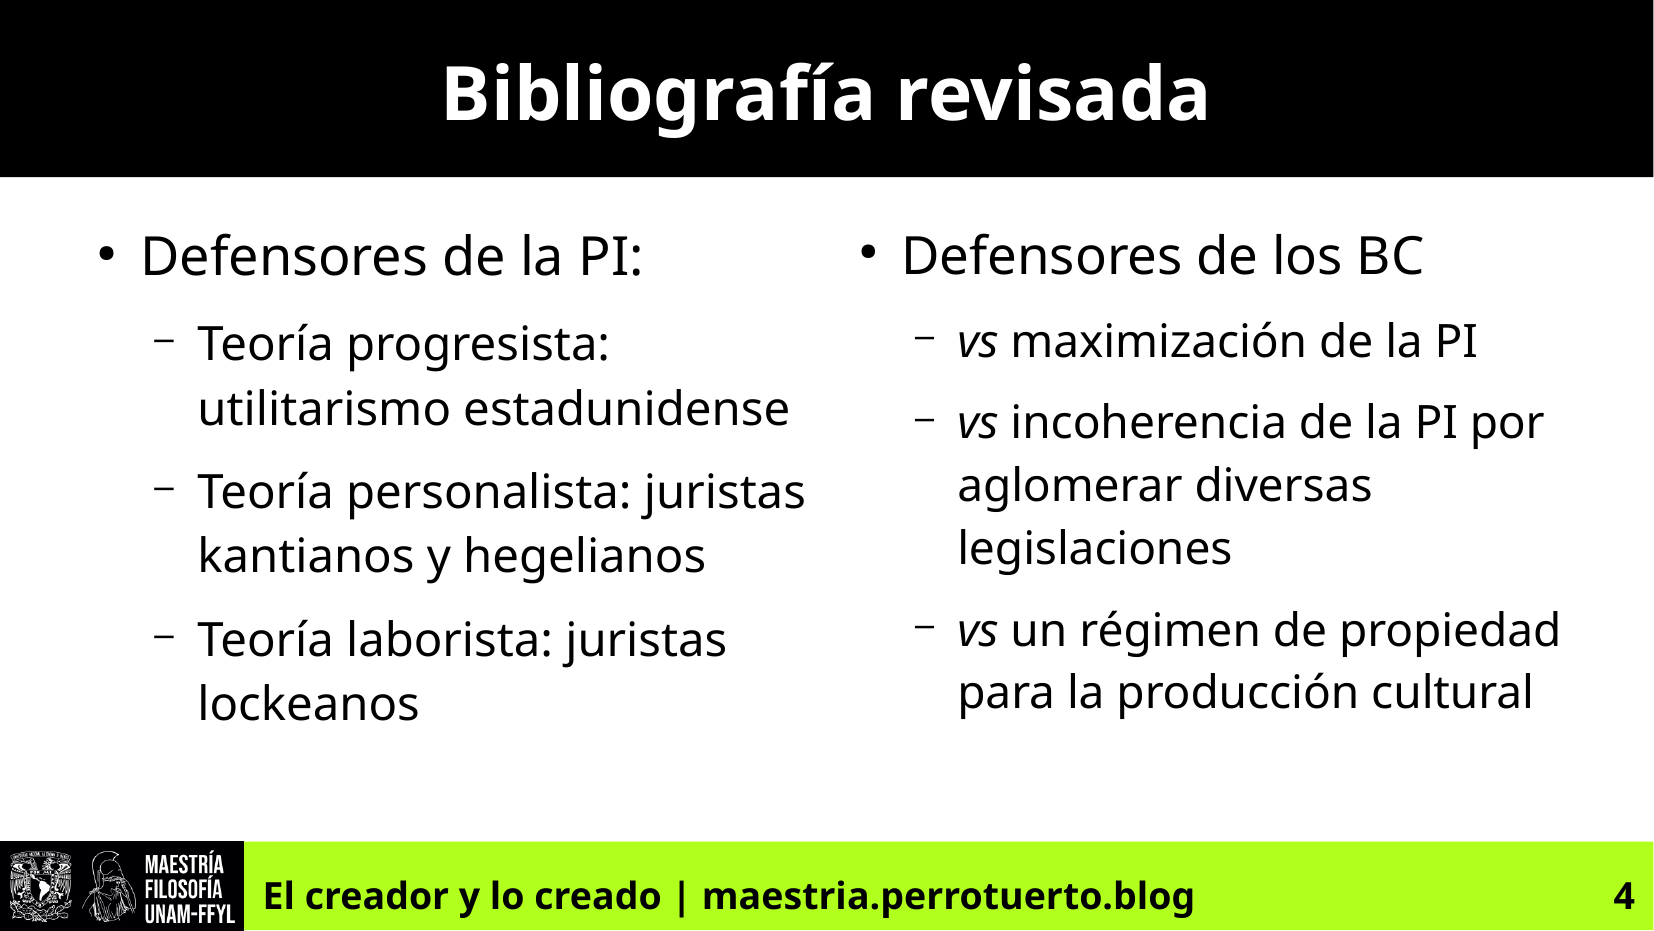

# Bibliografía revisada
Defensores de la PI:
Teoría progresista: utilitarismo estadunidense
Teoría personalista: juristas kantianos y hegelianos
Teoría laborista: juristas lockeanos
Defensores de los BC
vs maximización de la PI
vs incoherencia de la PI por aglomerar diversas legislaciones
vs un régimen de propiedad para la producción cultural